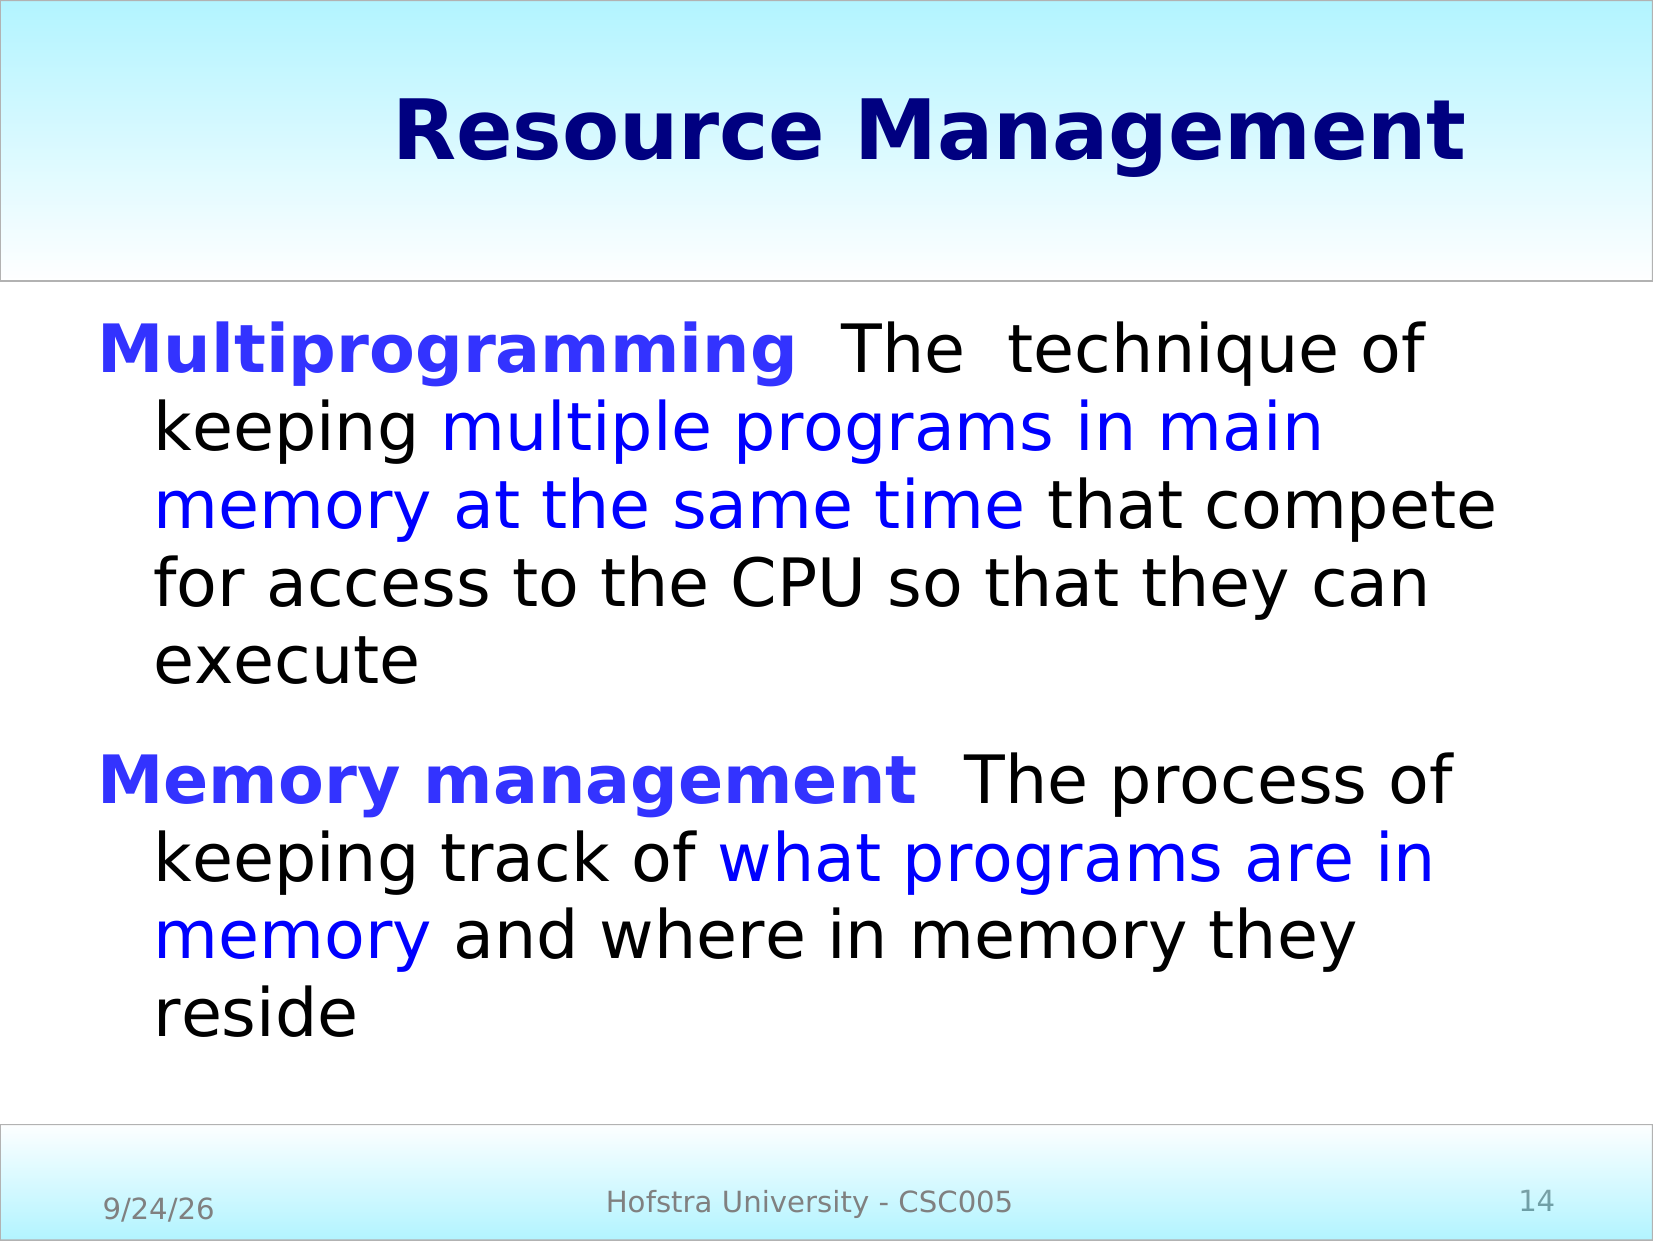

# Resource Management
Multiprogramming The technique of keeping multiple programs in main memory at the same time that compete for access to the CPU so that they can execute
Memory management The process of keeping track of what programs are in memory and where in memory they reside
14
Hofstra University - CSC005